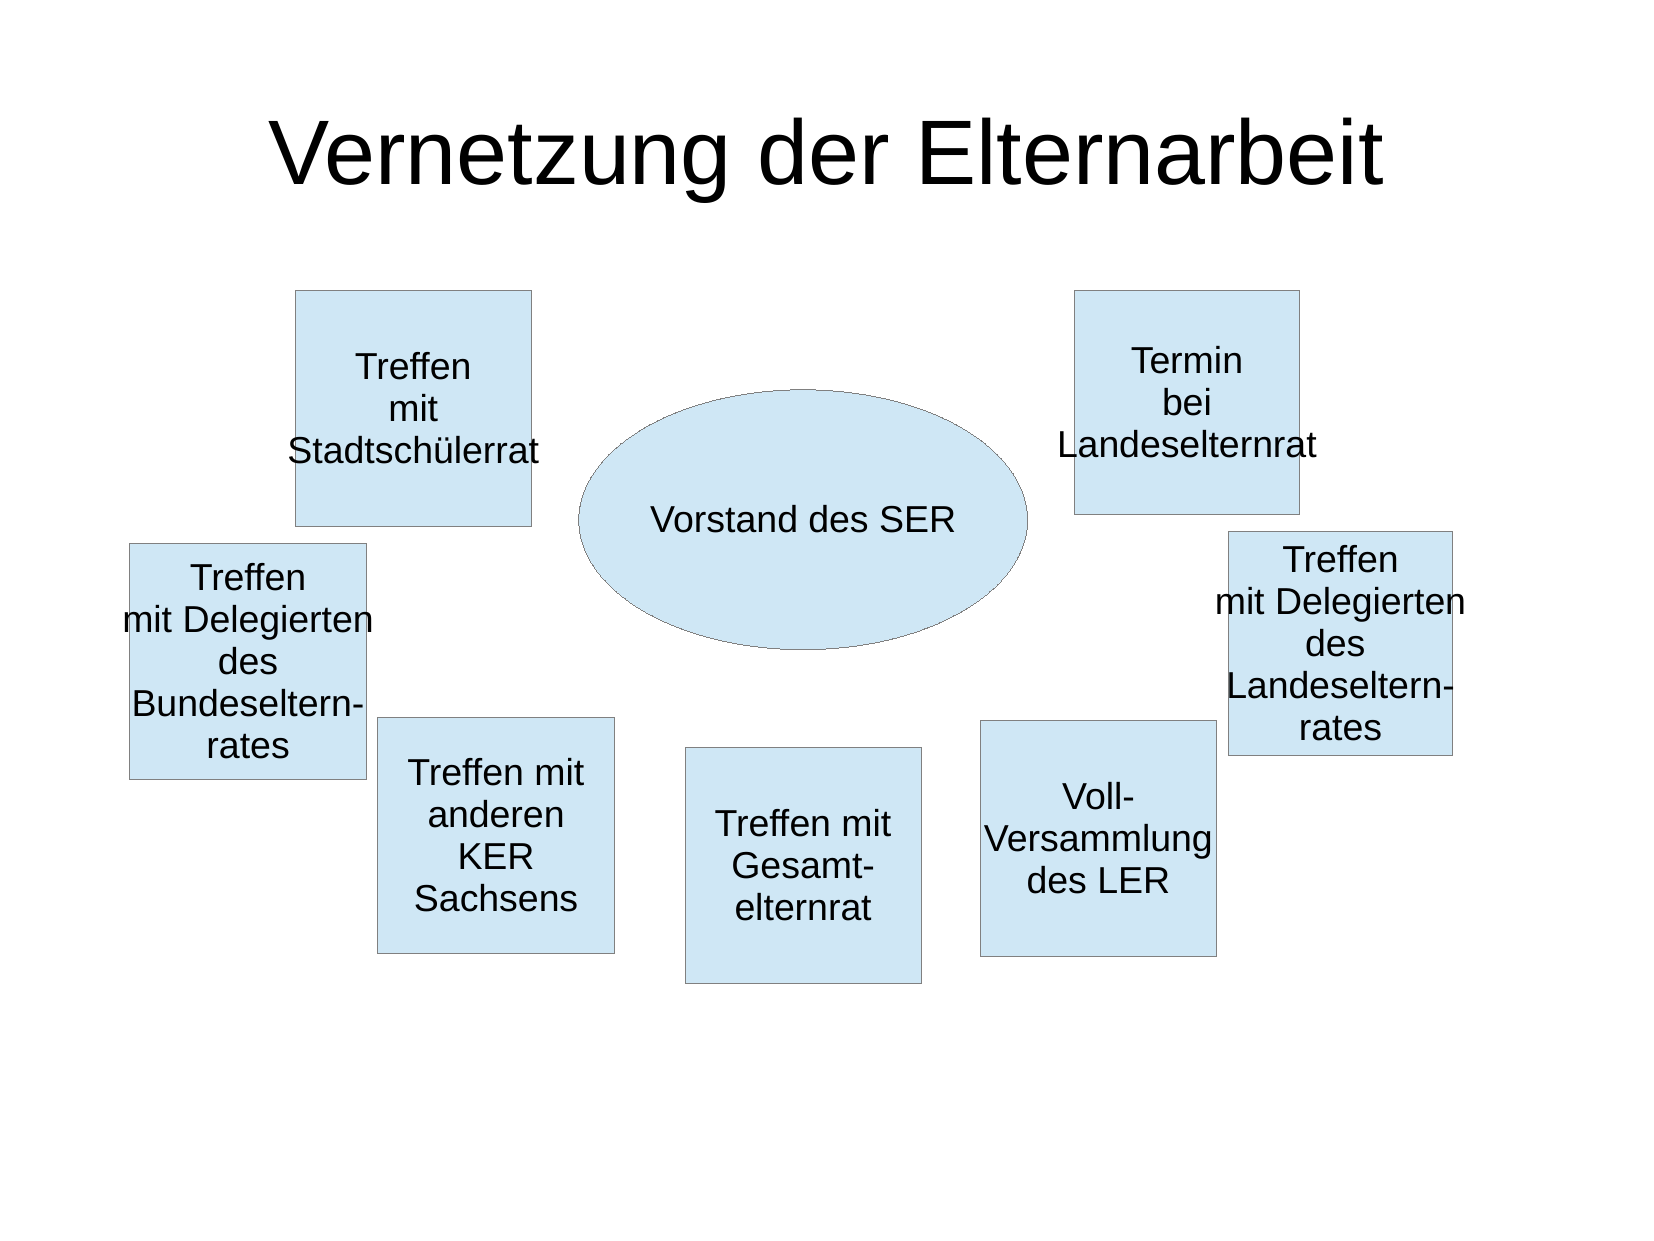

# Vernetzung der Elternarbeit
Treffen
mit
Stadtschülerrat
Termin
bei
Landeselternrat
Vorstand des SER
Treffen
mit Delegierten
des
Landeseltern-
rates
Treffen
mit Delegierten
des
Bundeseltern-
rates
Treffen mit
anderen
KER
Sachsens
Voll-
Versammlung
des LER
Treffen mit
Gesamt-
elternrat